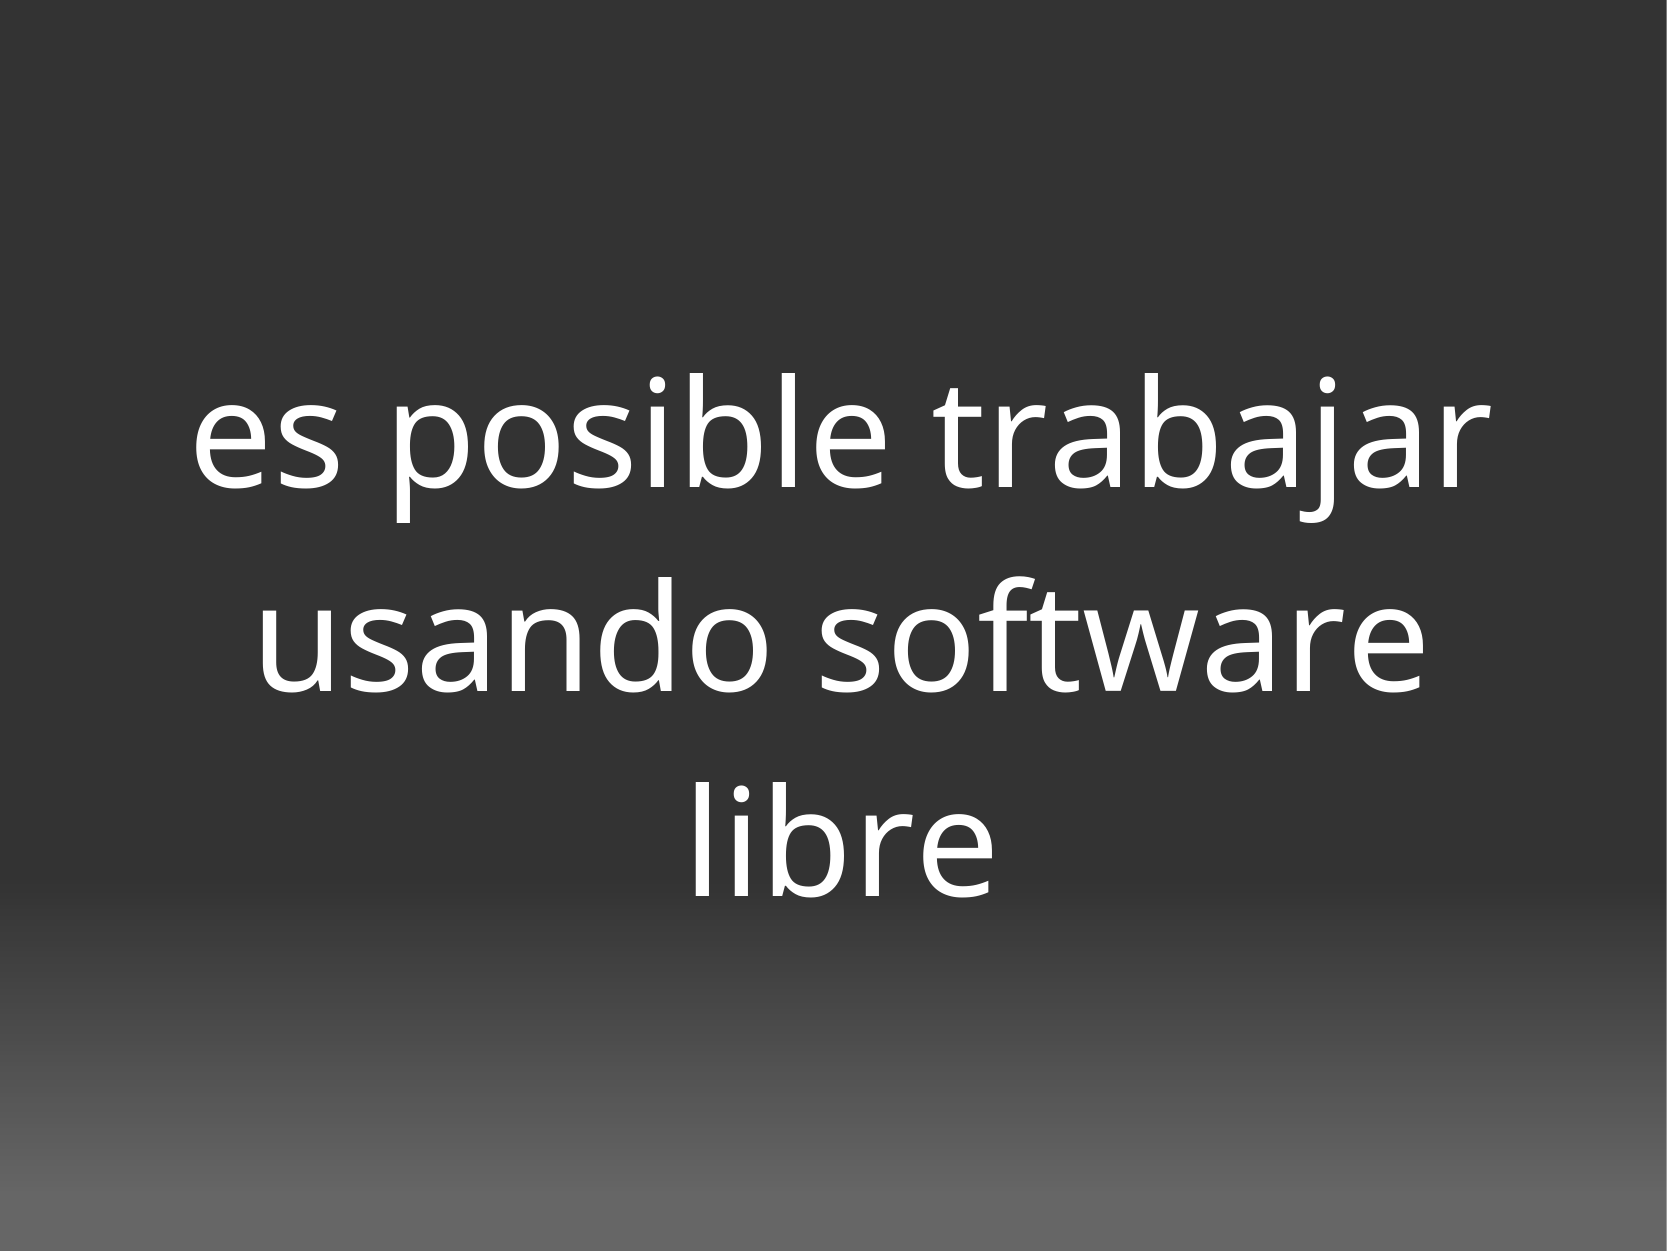

# es posible trabajar usando software libre